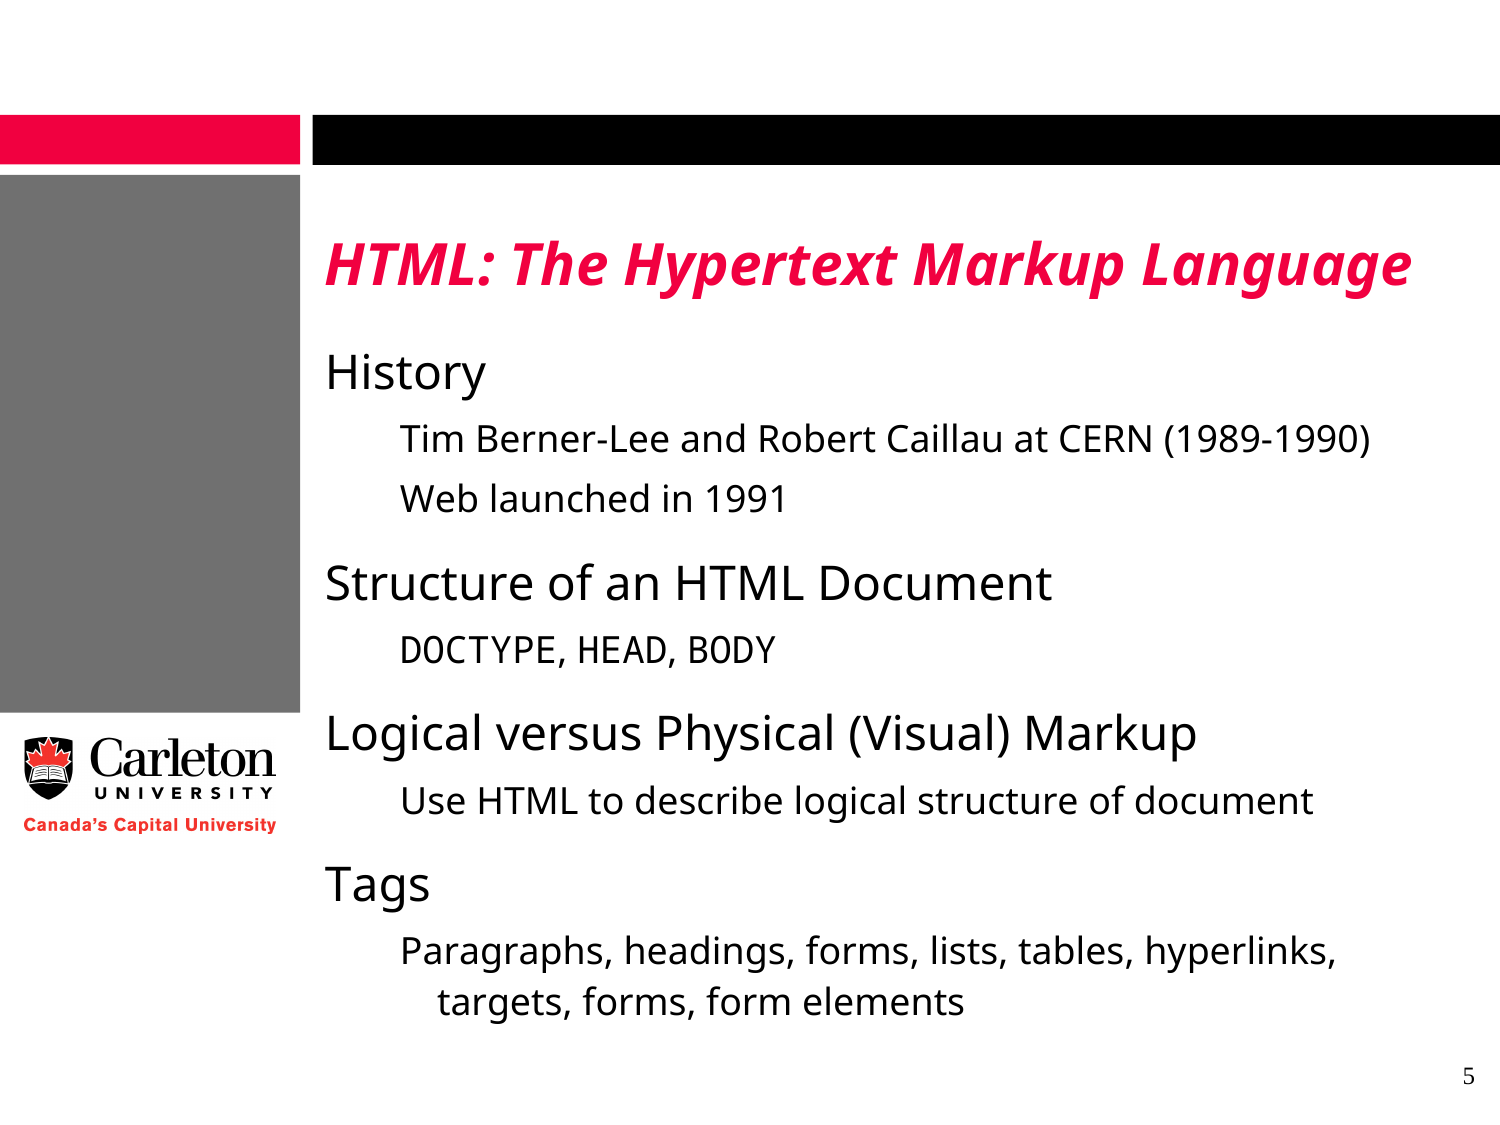

# HTML: The Hypertext Markup Language
History
Tim Berner-Lee and Robert Caillau at CERN (1989-1990)
Web launched in 1991
Structure of an HTML Document
DOCTYPE, HEAD, BODY
Logical versus Physical (Visual) Markup
Use HTML to describe logical structure of document
Tags
Paragraphs, headings, forms, lists, tables, hyperlinks, targets, forms, form elements
5